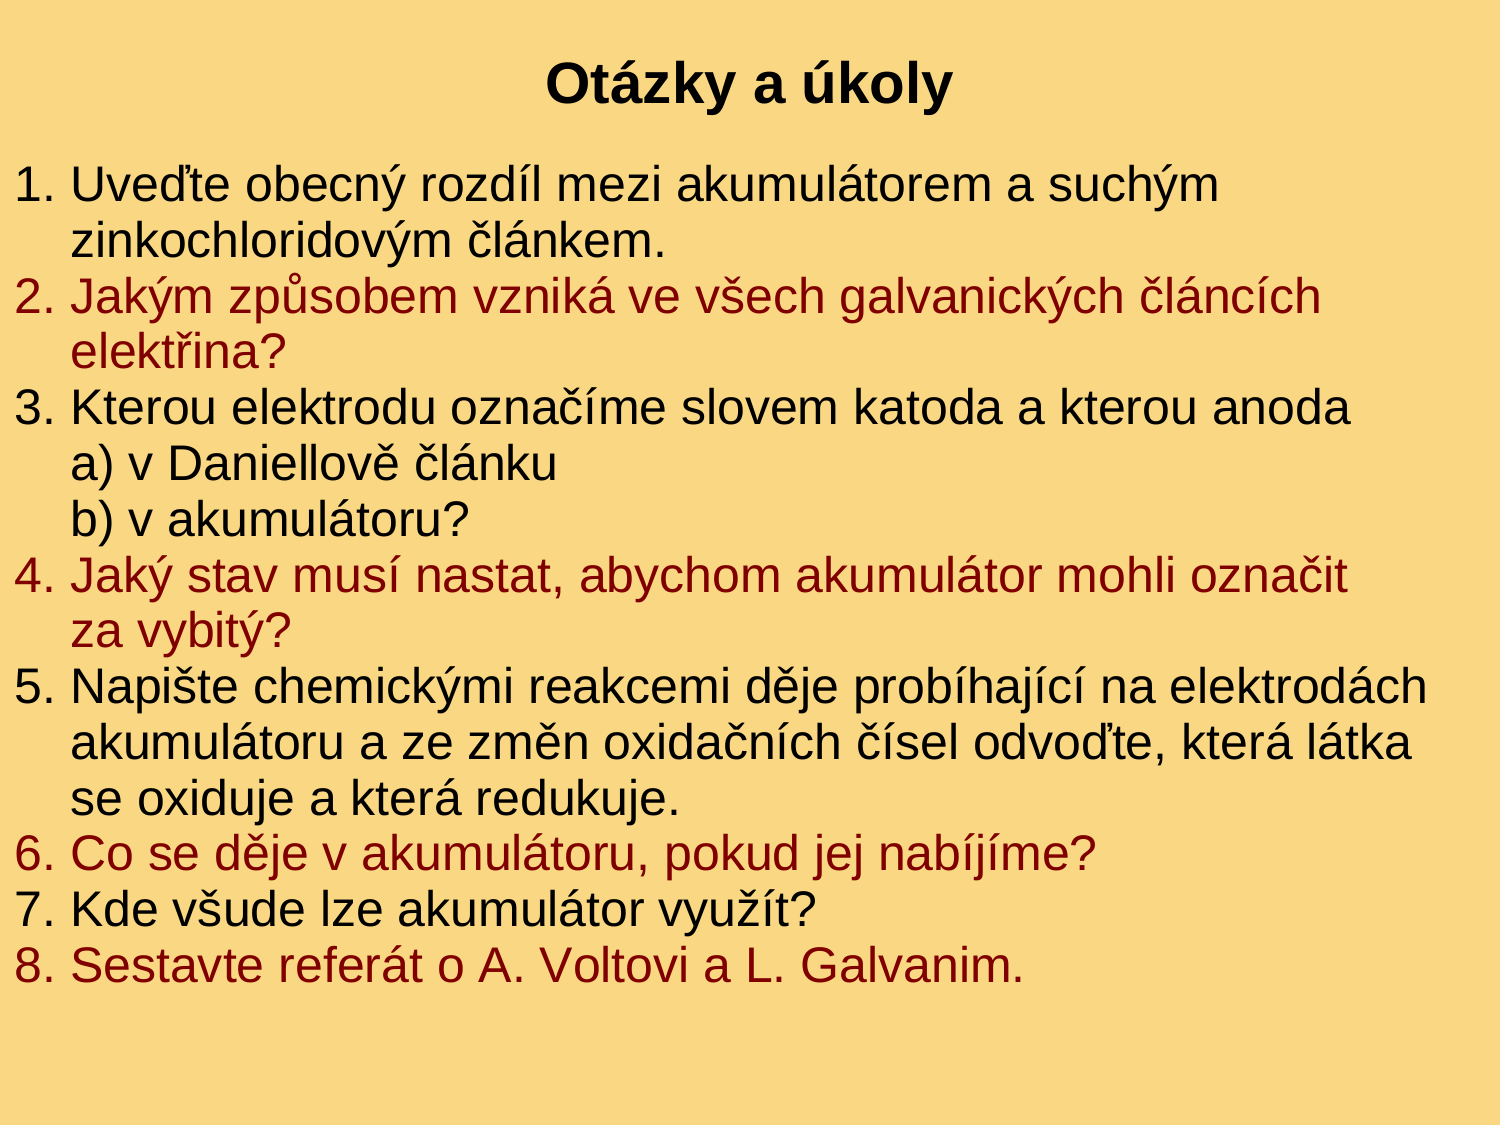

Otázky a úkoly
1. Uveďte obecný rozdíl mezi akumulátorem a suchým
 zinkochloridovým článkem.
2. Jakým způsobem vzniká ve všech galvanických článcích
 elektřina?
3. Kterou elektrodu označíme slovem katoda a kterou anoda
 a) v Daniellově článku
 b) v akumulátoru?
4. Jaký stav musí nastat, abychom akumulátor mohli označit
 za vybitý?
5. Napište chemickými reakcemi děje probíhající na elektrodách
 akumulátoru a ze změn oxidačních čísel odvoďte, která látka
 se oxiduje a která redukuje.
6. Co se děje v akumulátoru, pokud jej nabíjíme?
7. Kde všude lze akumulátor využít?
8. Sestavte referát o A. Voltovi a L. Galvanim.